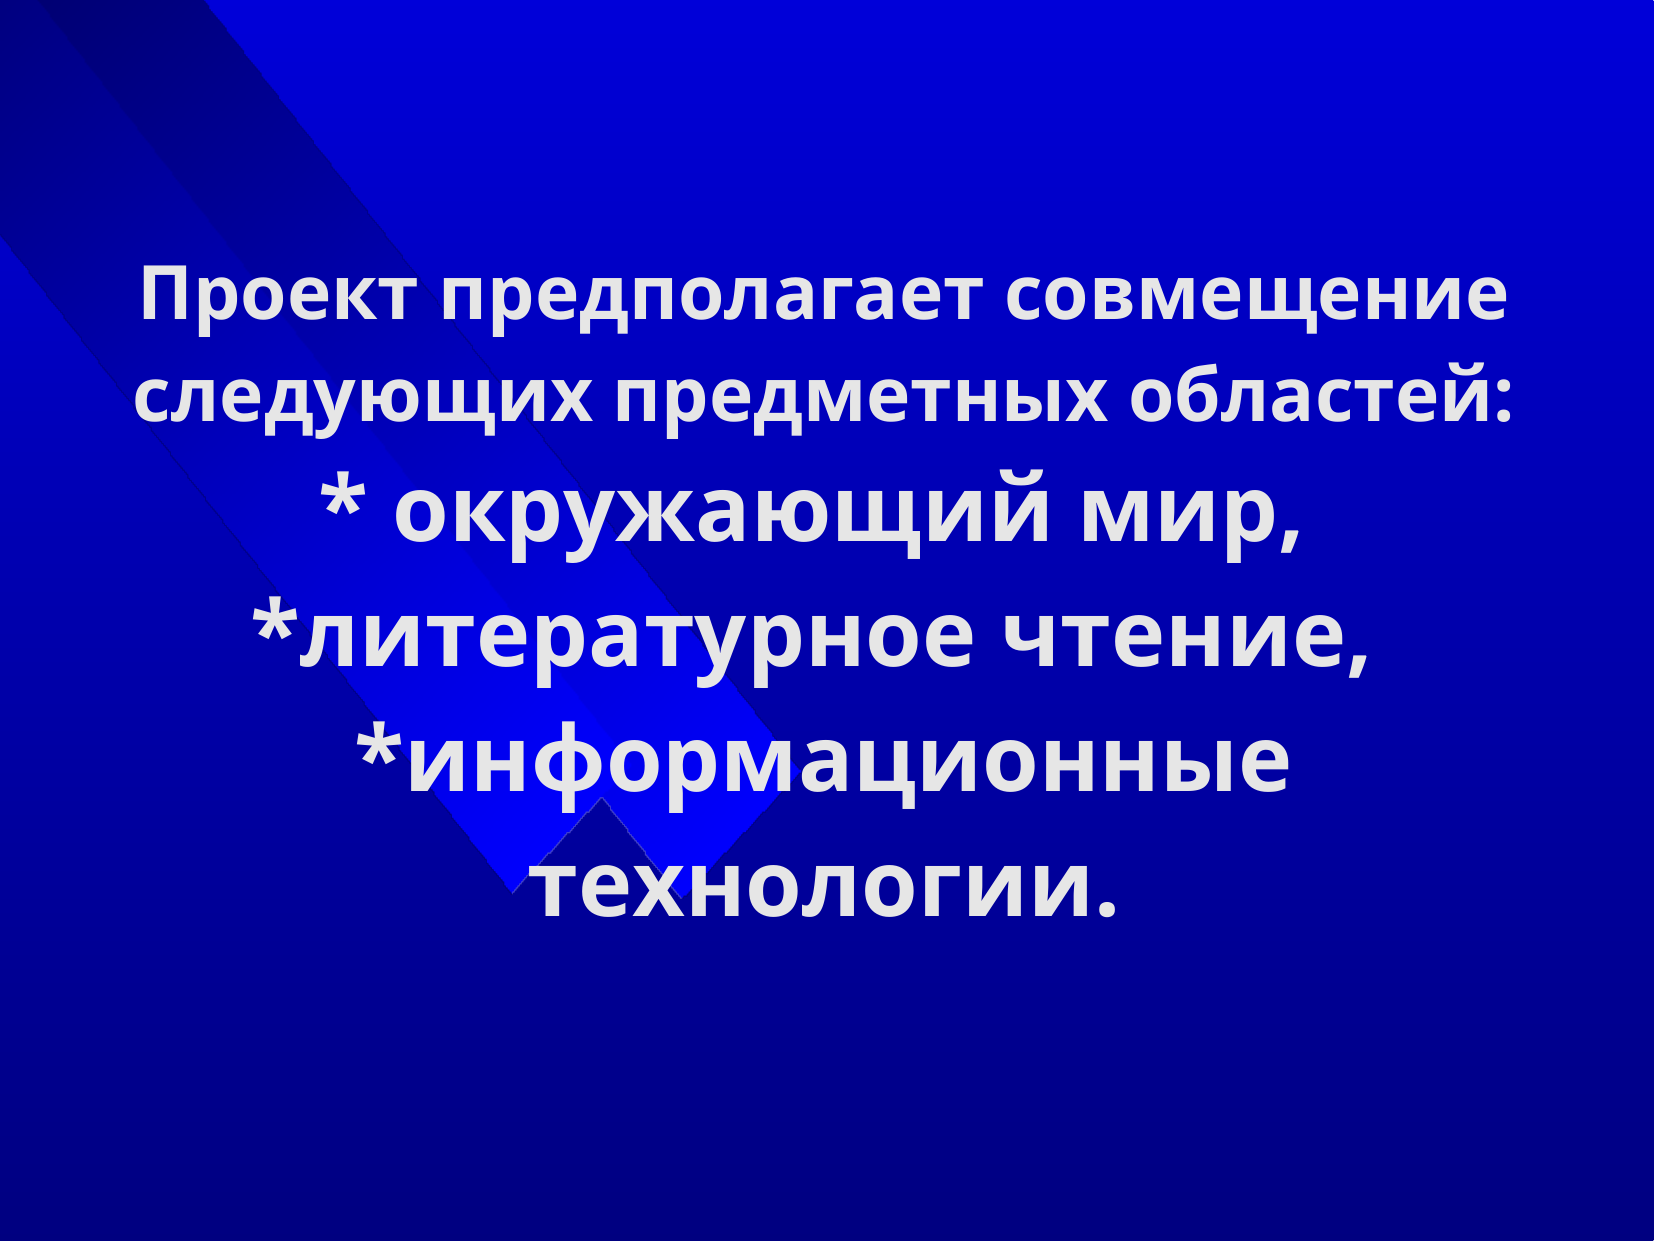

# Проект предполагает совмещение следующих предметных областей:
* окружающий мир,
*литературное чтение,
*информационные технологии.